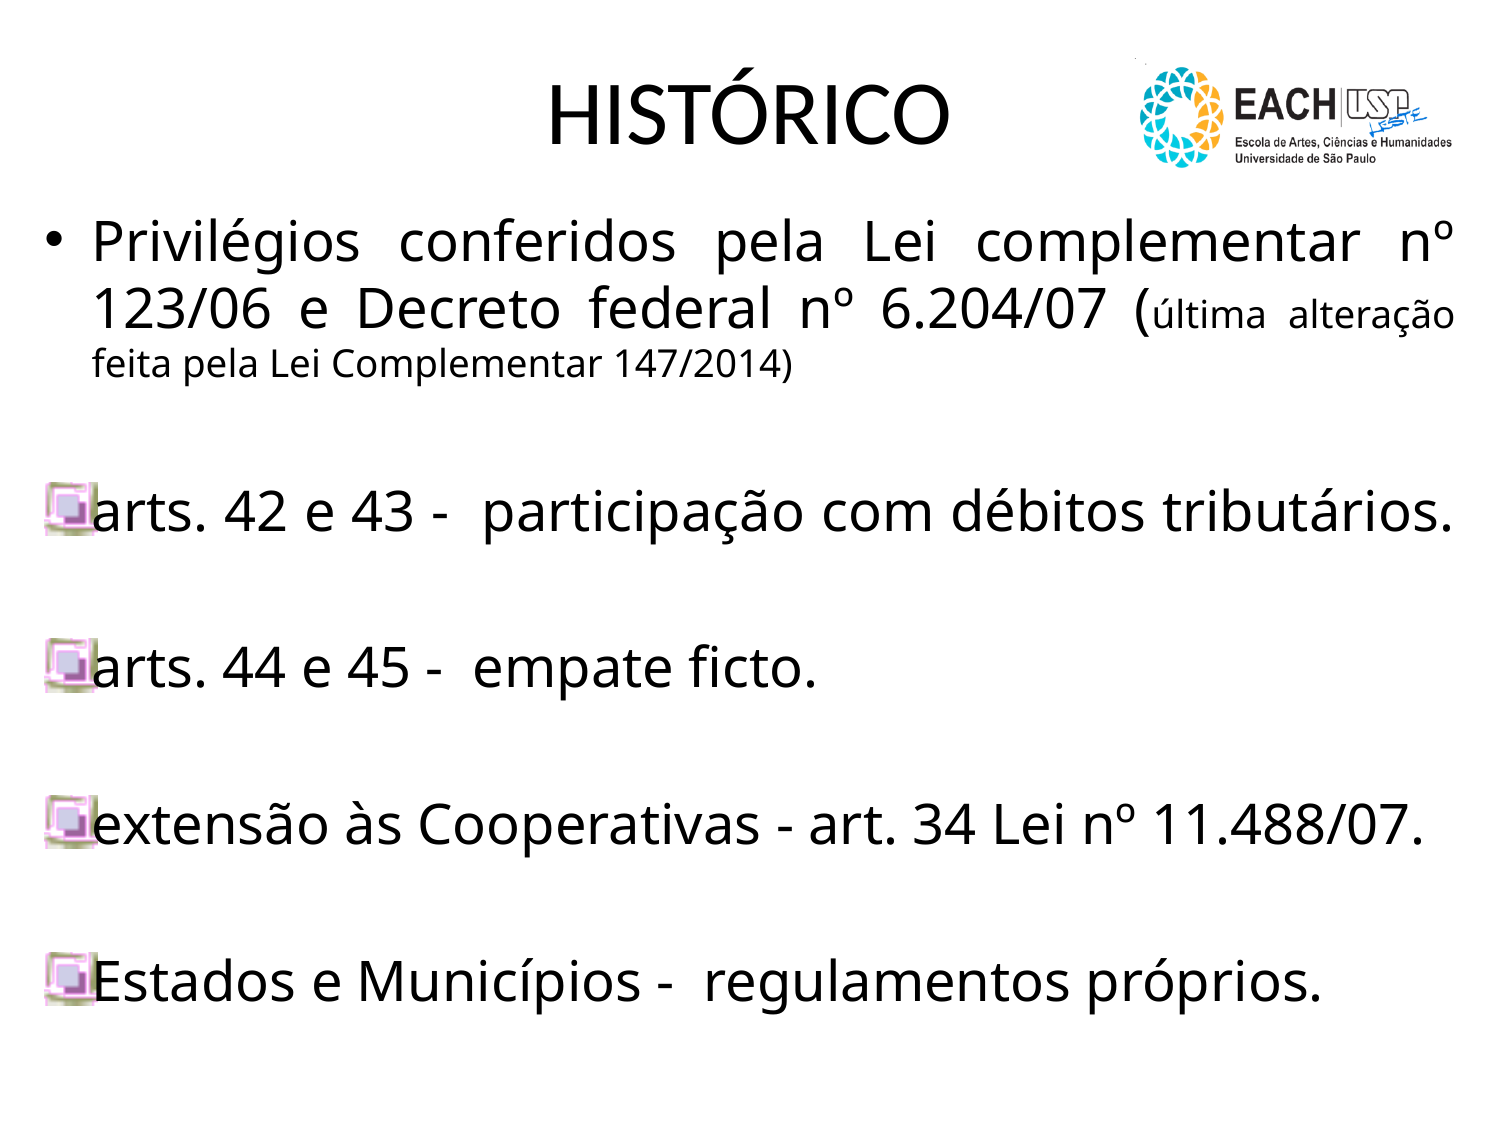

HISTÓRICO
# Privilégios conferidos pela Lei complementar nº 123/06 e Decreto federal nº 6.204/07 (última alteração feita pela Lei Complementar 147/2014)
arts. 42 e 43 - participação com débitos tributários.
arts. 44 e 45 - empate ficto.
extensão às Cooperativas - art. 34 Lei nº 11.488/07.
Estados e Municípios - regulamentos próprios.